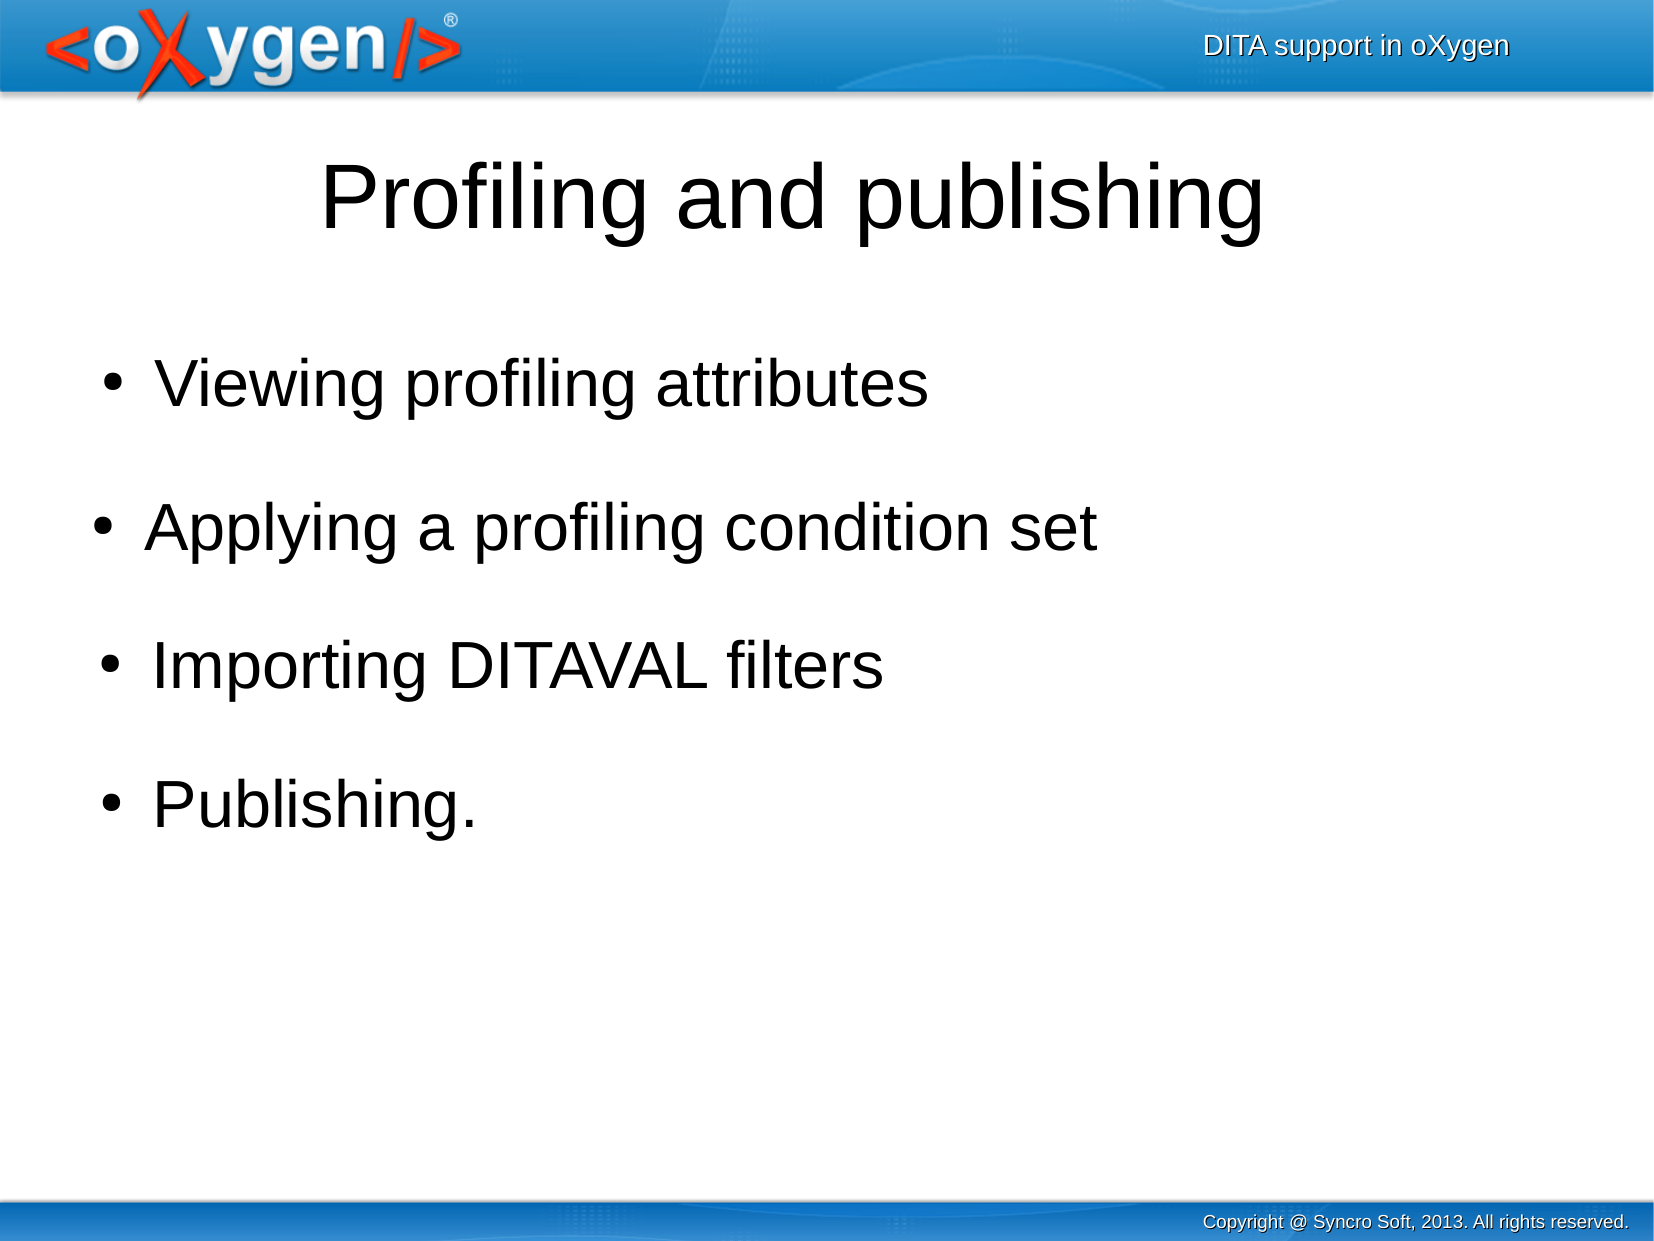

# Profiling and publishing
Viewing profiling attributes
Applying a profiling condition set
Importing DITAVAL filters
Publishing.